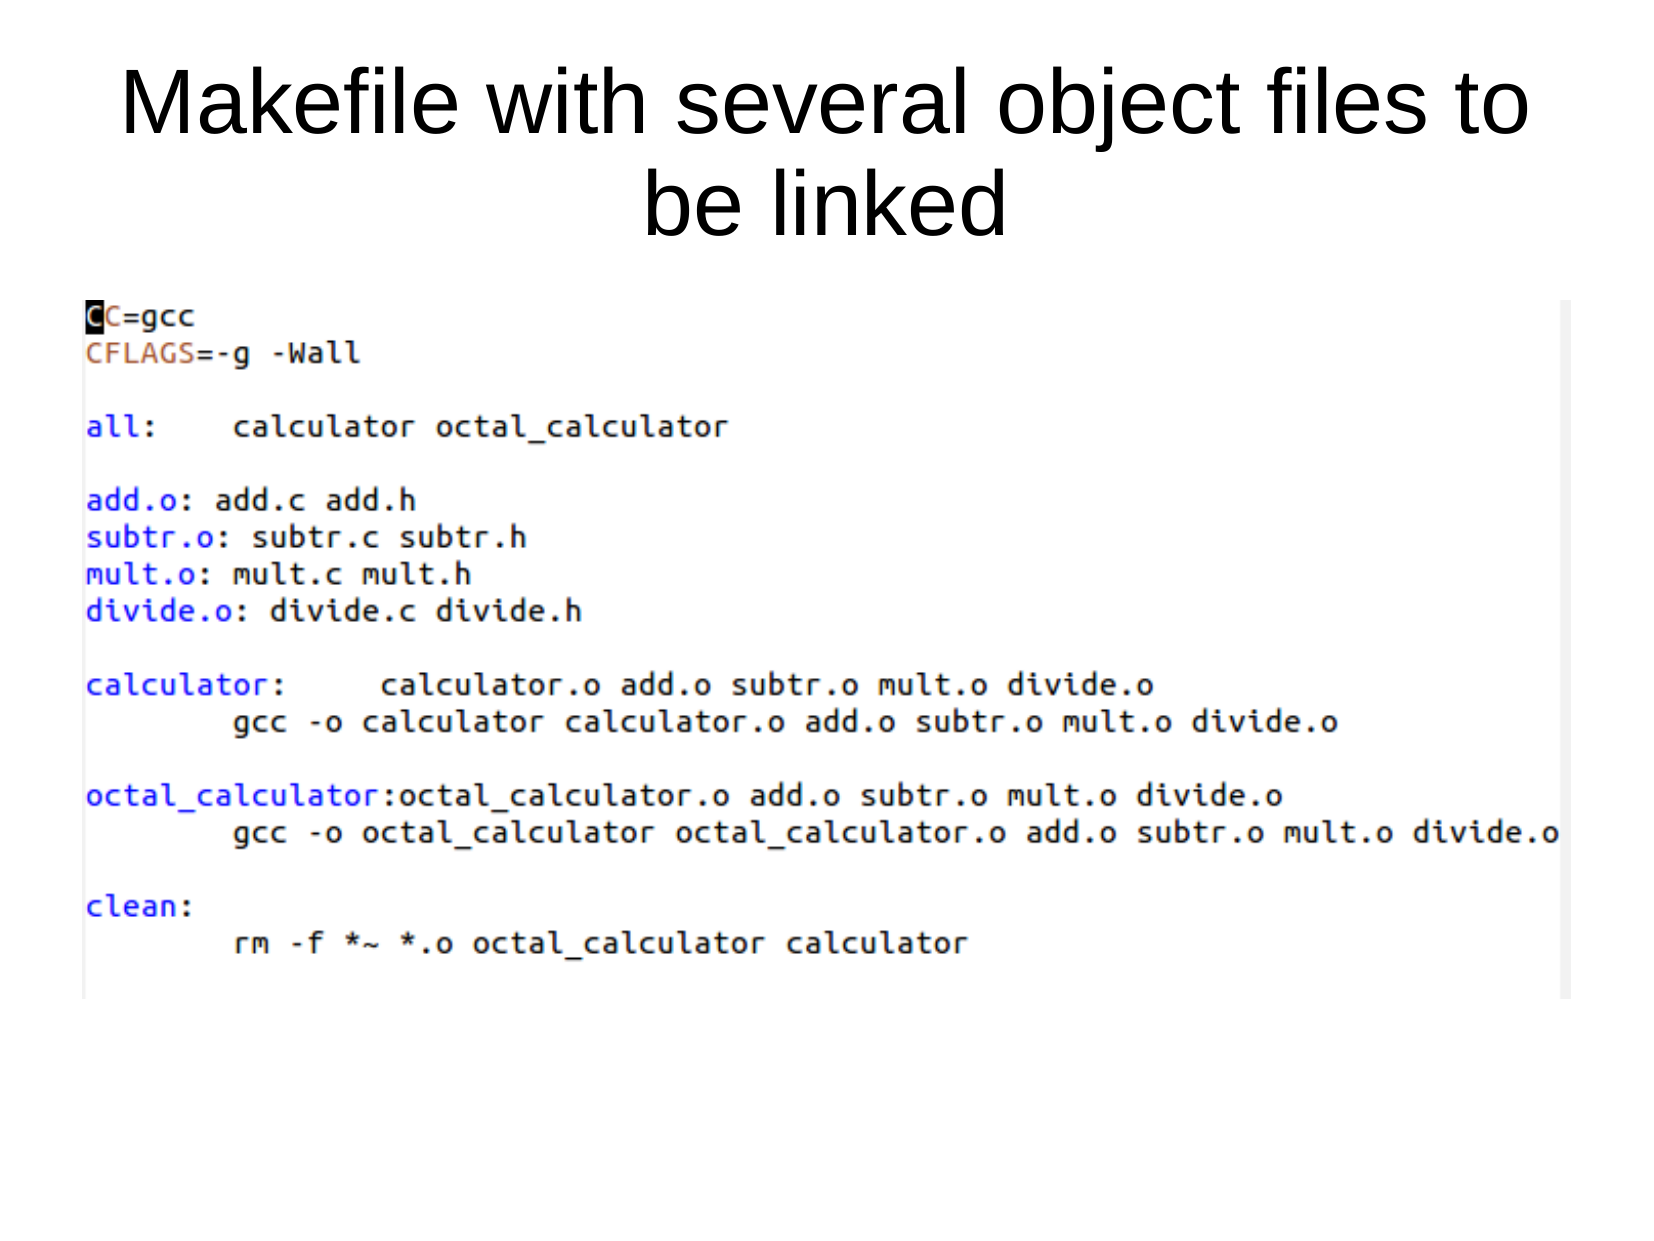

# Makefile with several object files to be linked